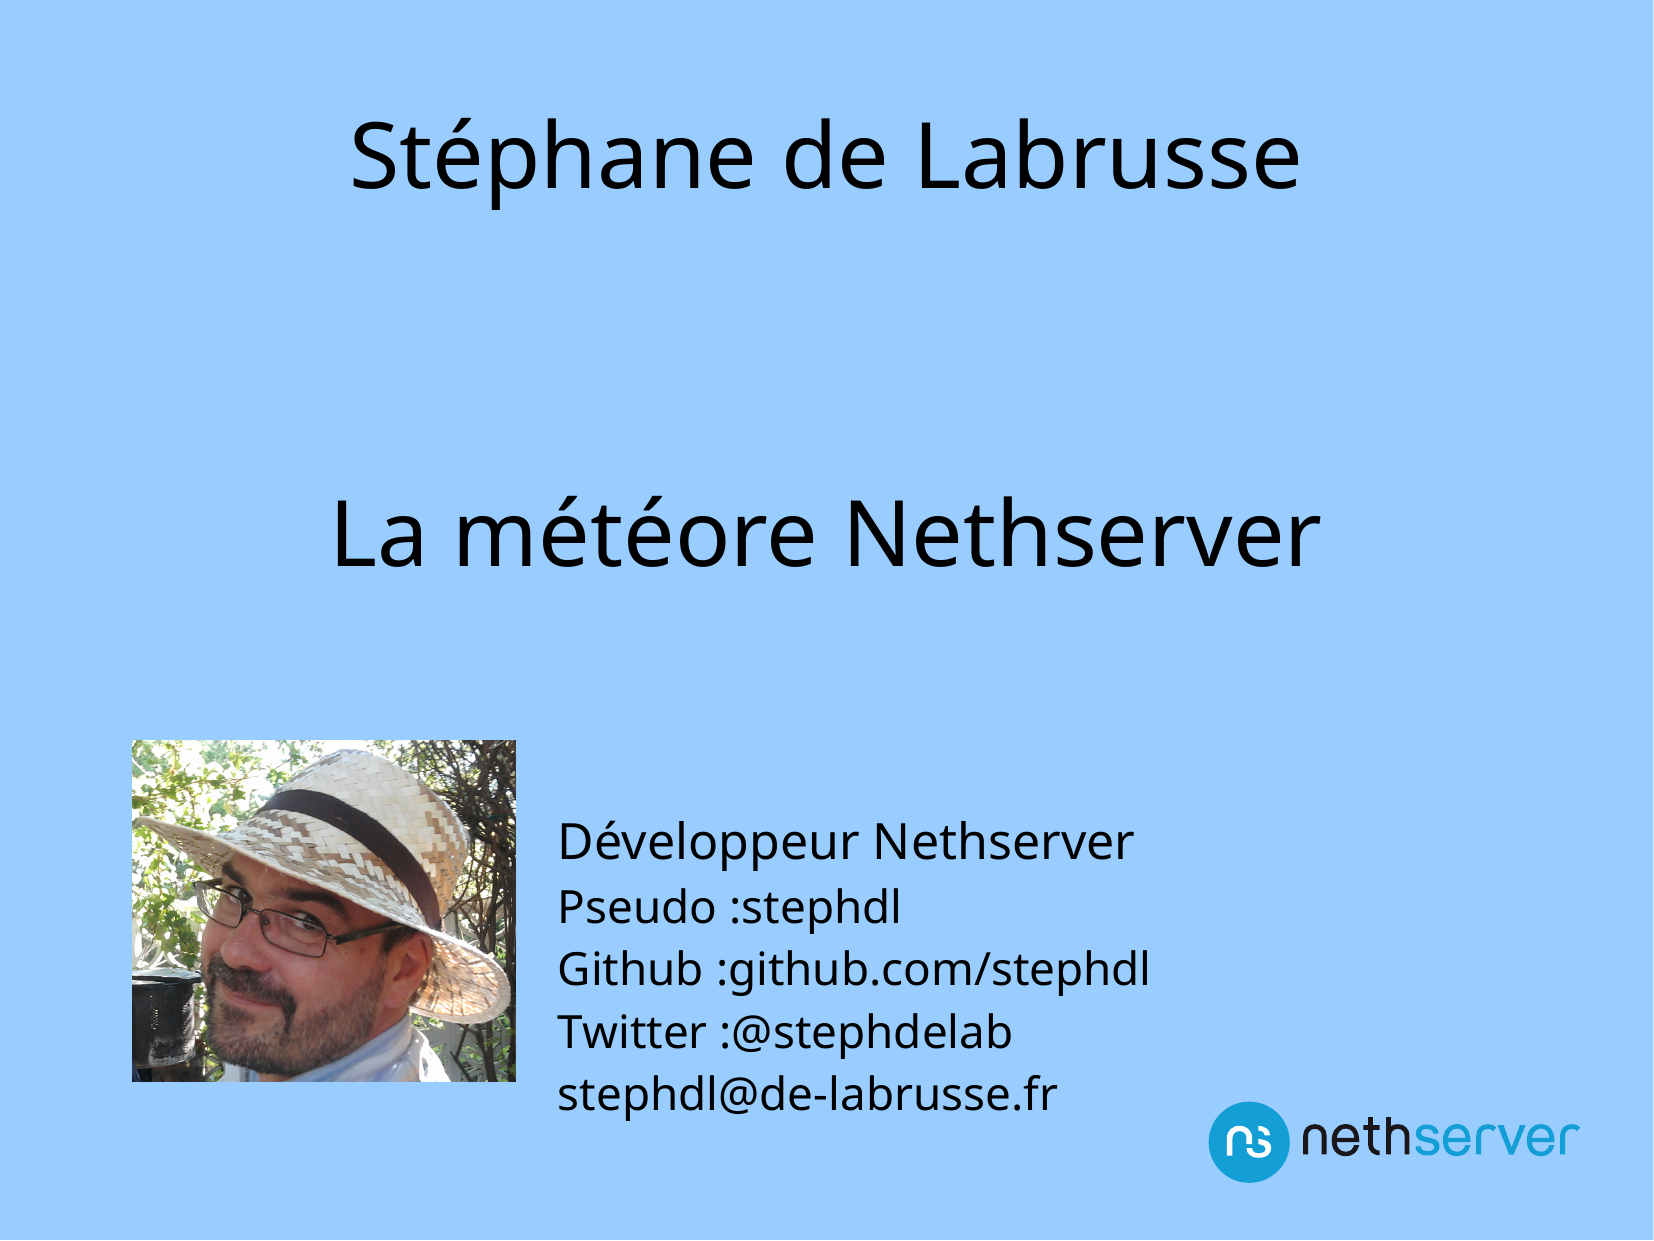

# Stéphane de Labrusse
La météore Nethserver
Développeur Nethserver
Pseudo :stephdl
Github :github.com/stephdl
Twitter :@stephdelab
stephdl@de-labrusse.fr